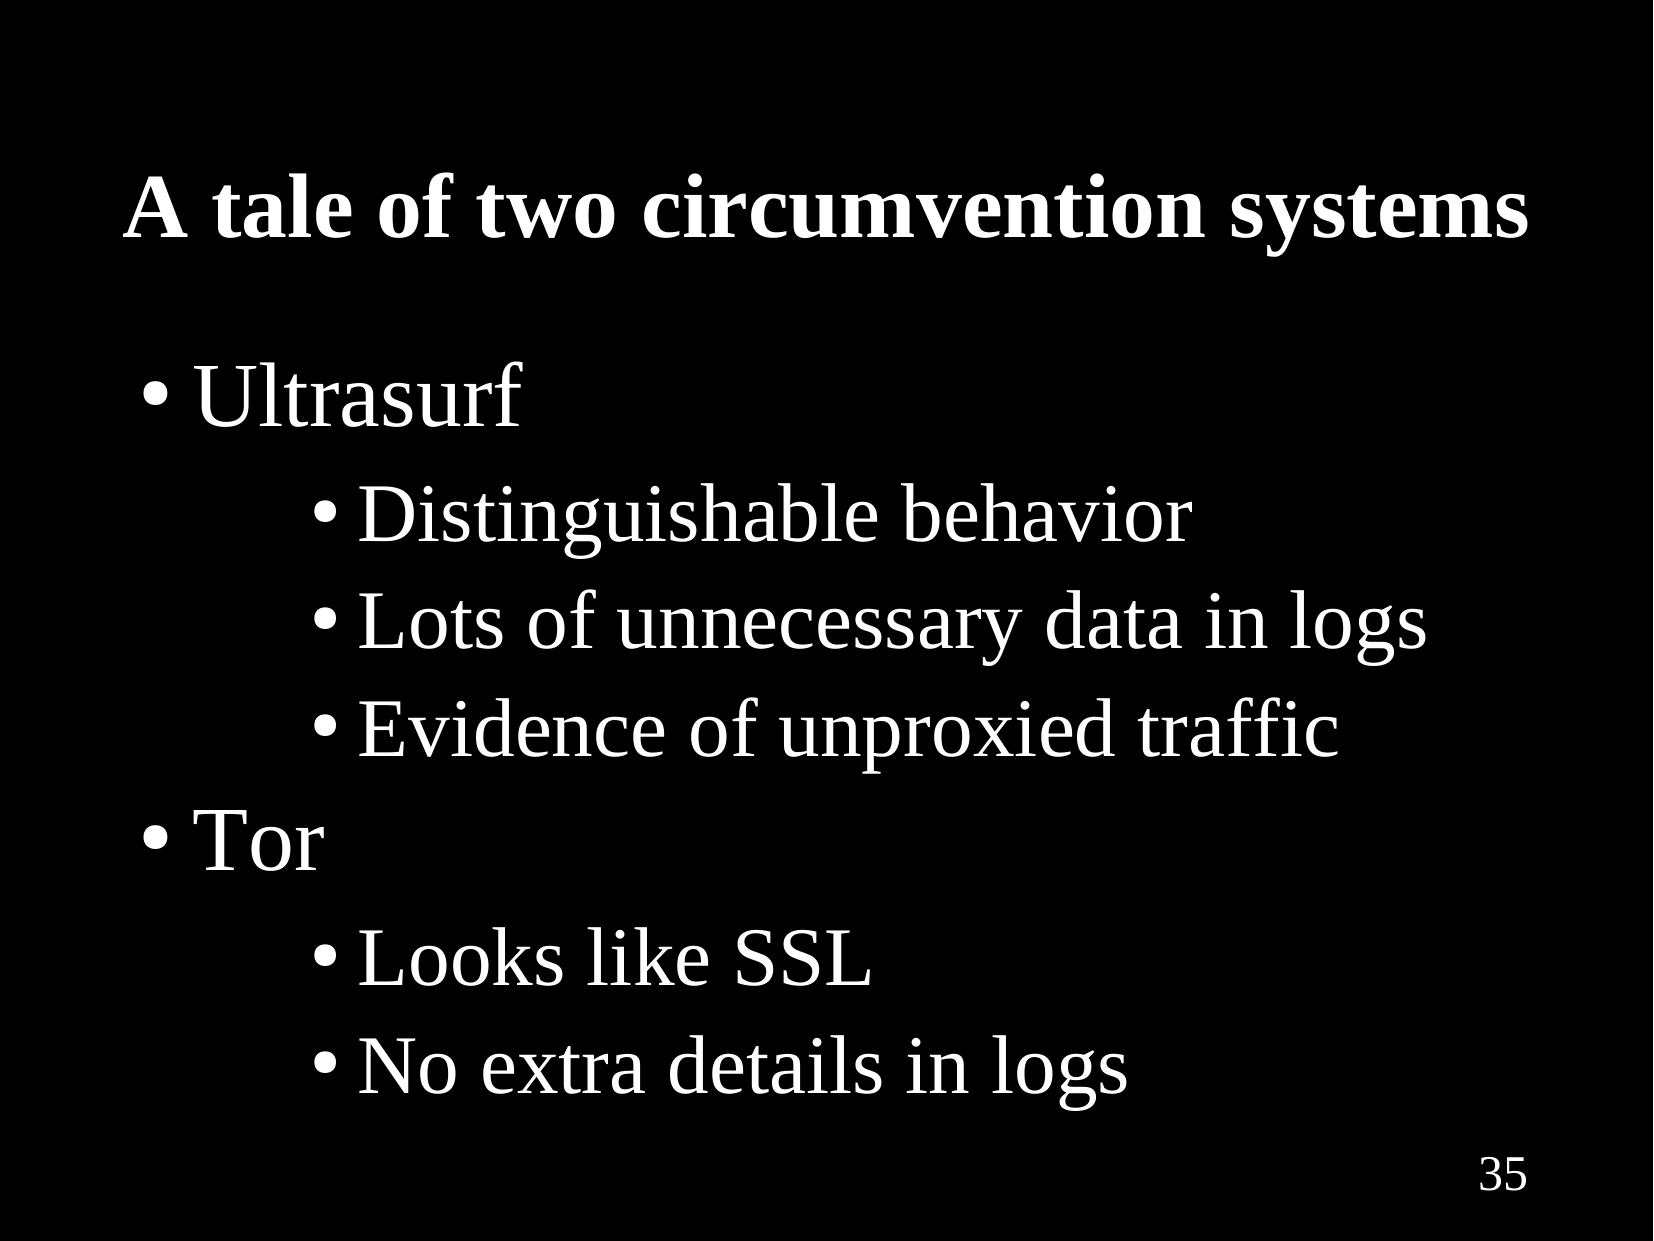

# A tale of two circumvention systems
Ultrasurf
Distinguishable behavior
Lots of unnecessary data in logs
Evidence of unproxied traffic
Tor
Looks like SSL
No extra details in logs